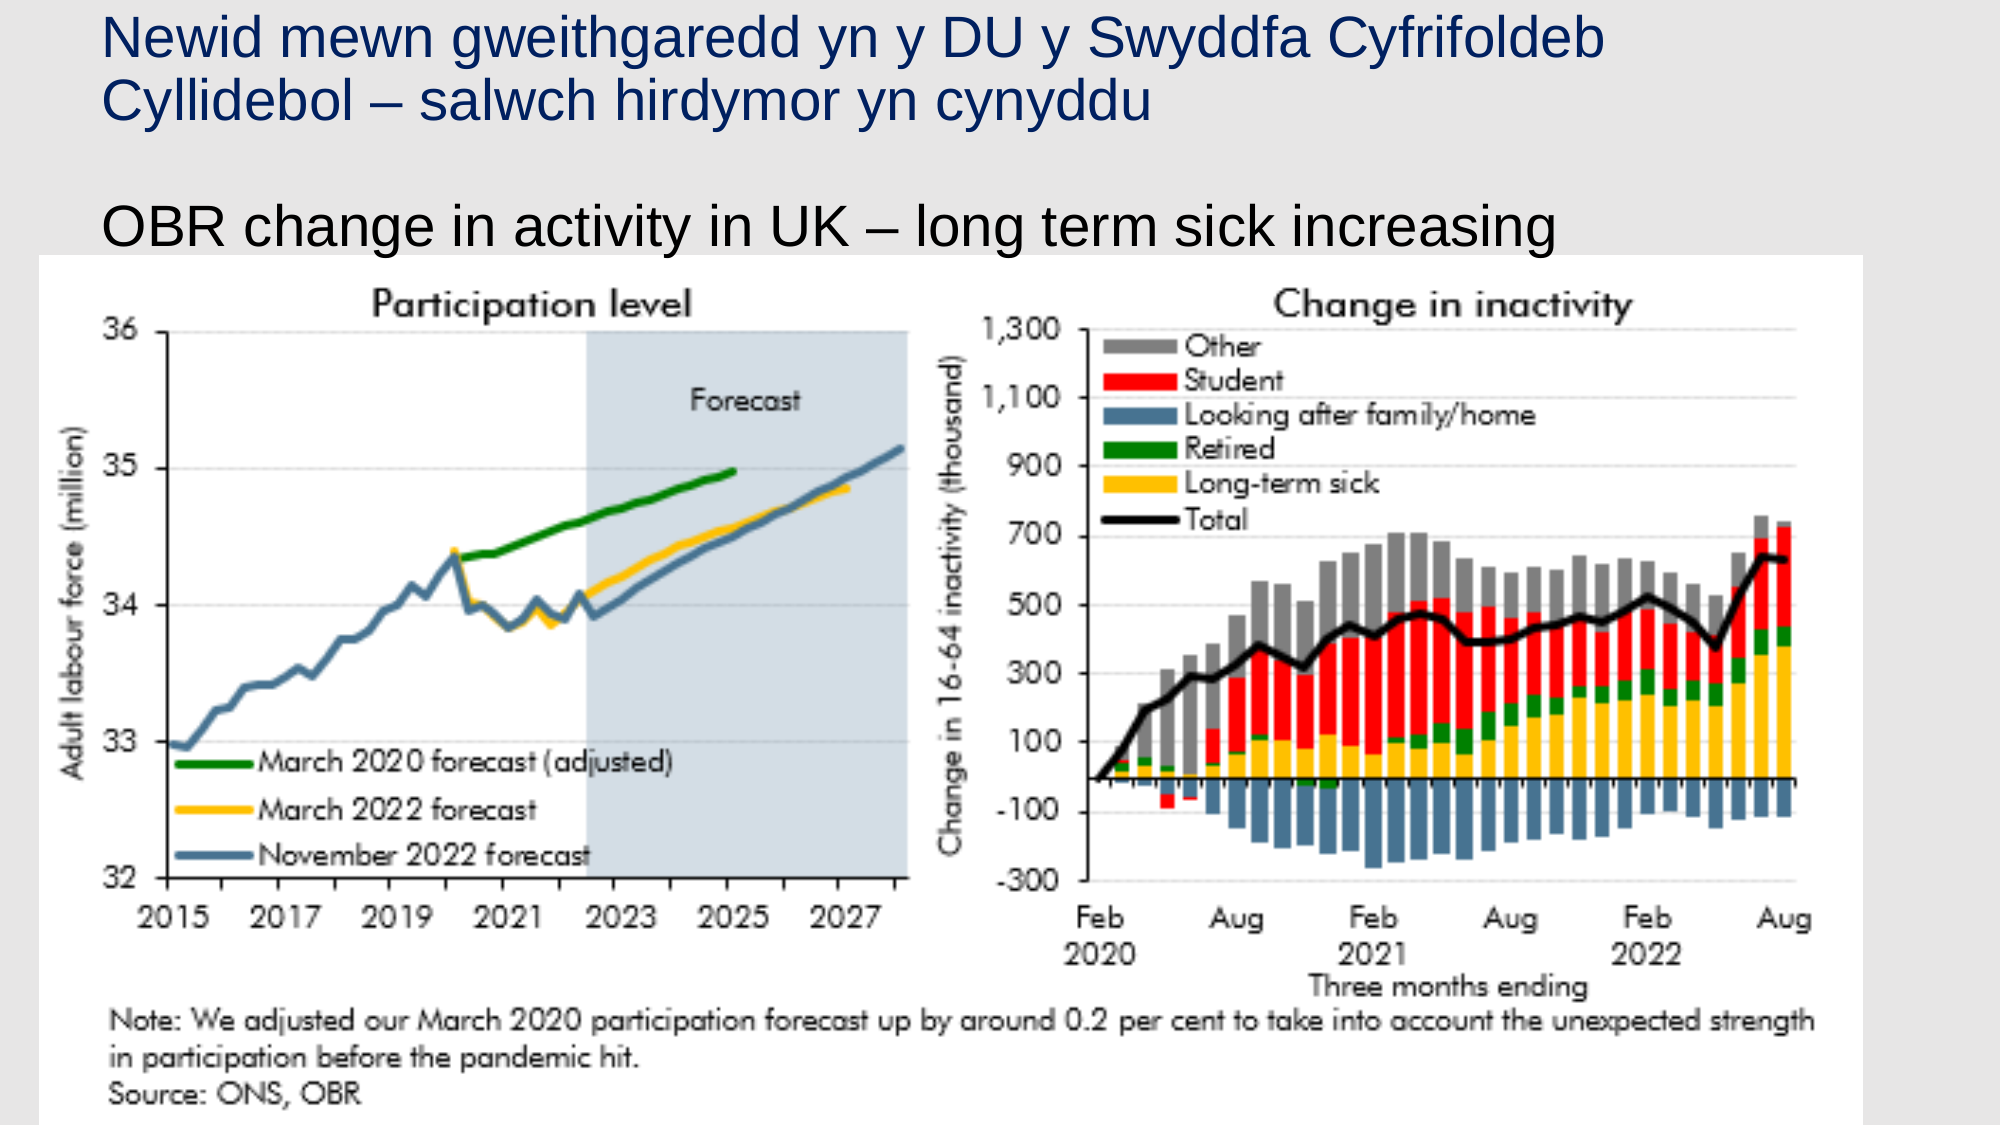

# Newid mewn gweithgaredd yn y DU y Swyddfa Cyfrifoldeb Cyllidebol – salwch hirdymor yn cynyddu OBR change in activity in UK – long term sick increasing